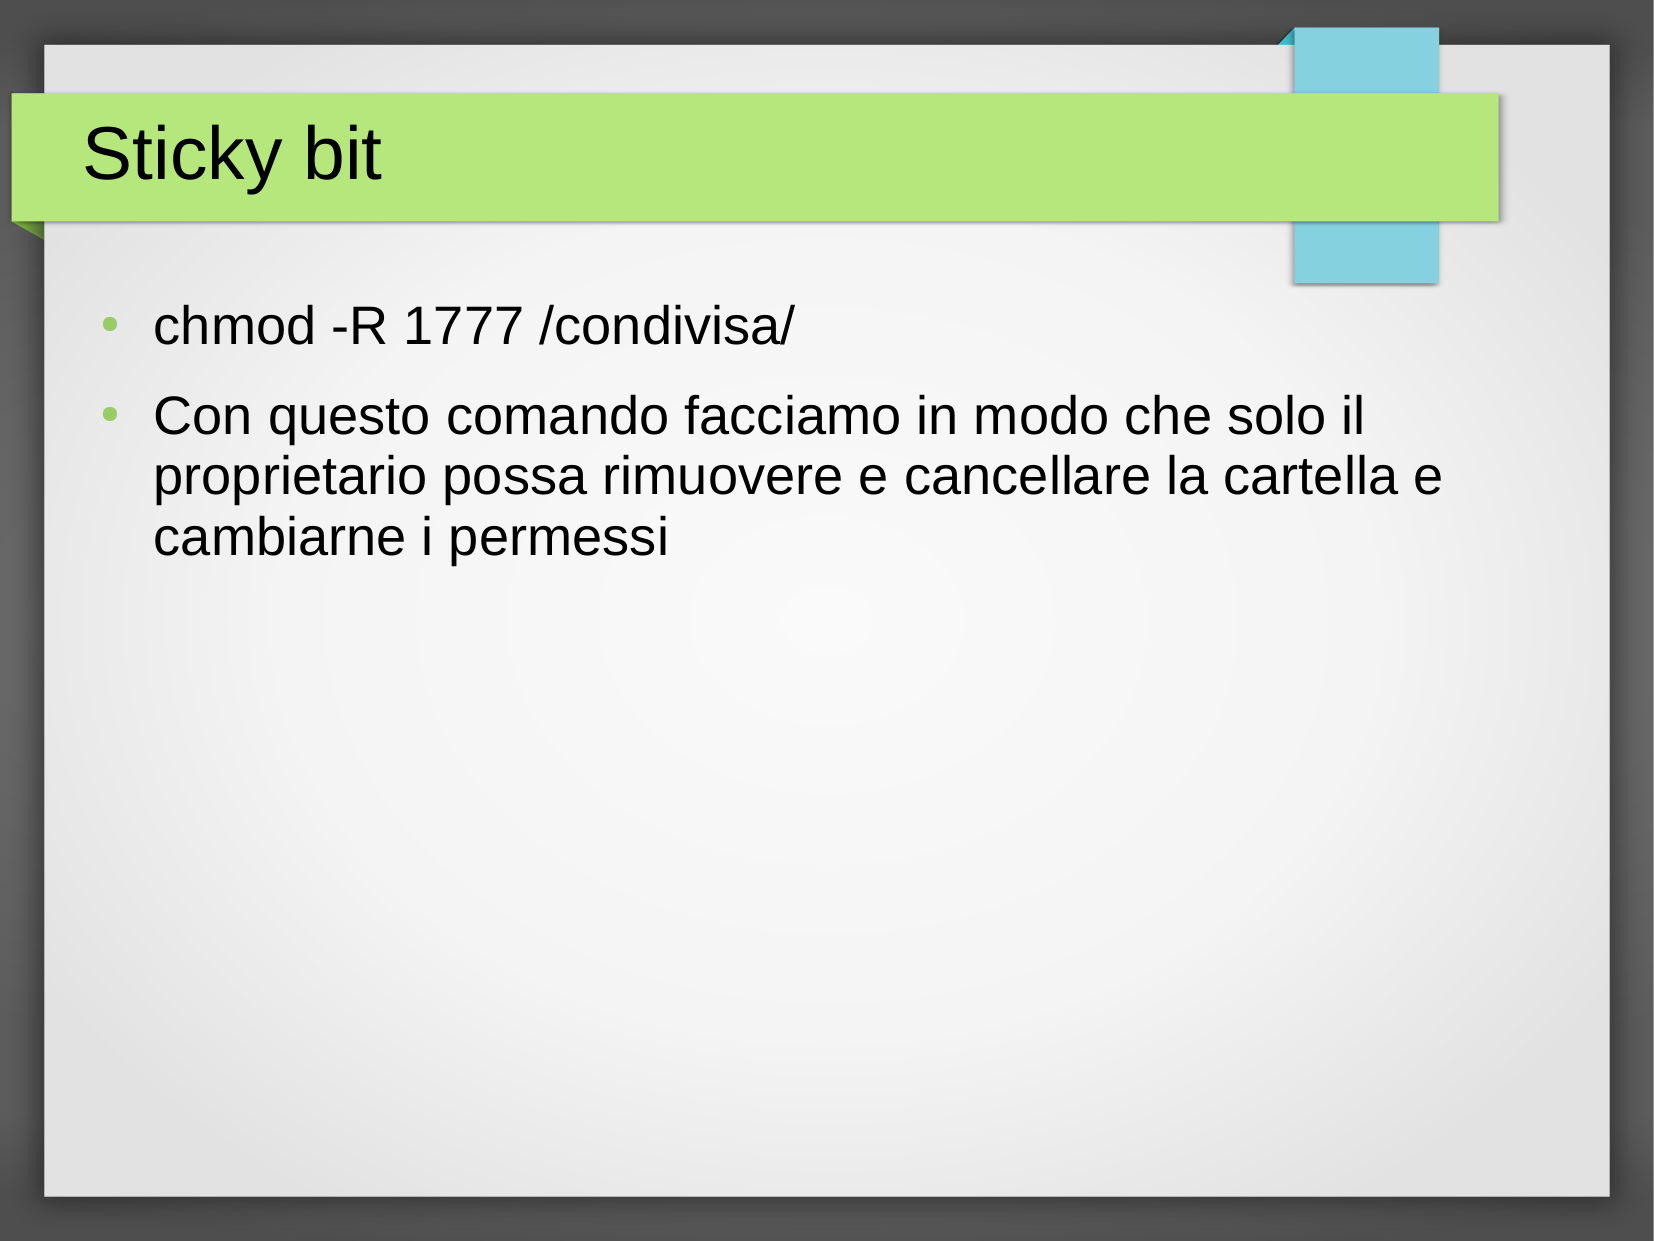

# Sticky bit
chmod -R 1777 /condivisa/
Con questo comando facciamo in modo che solo il proprietario possa rimuovere e cancellare la cartella e cambiarne i permessi